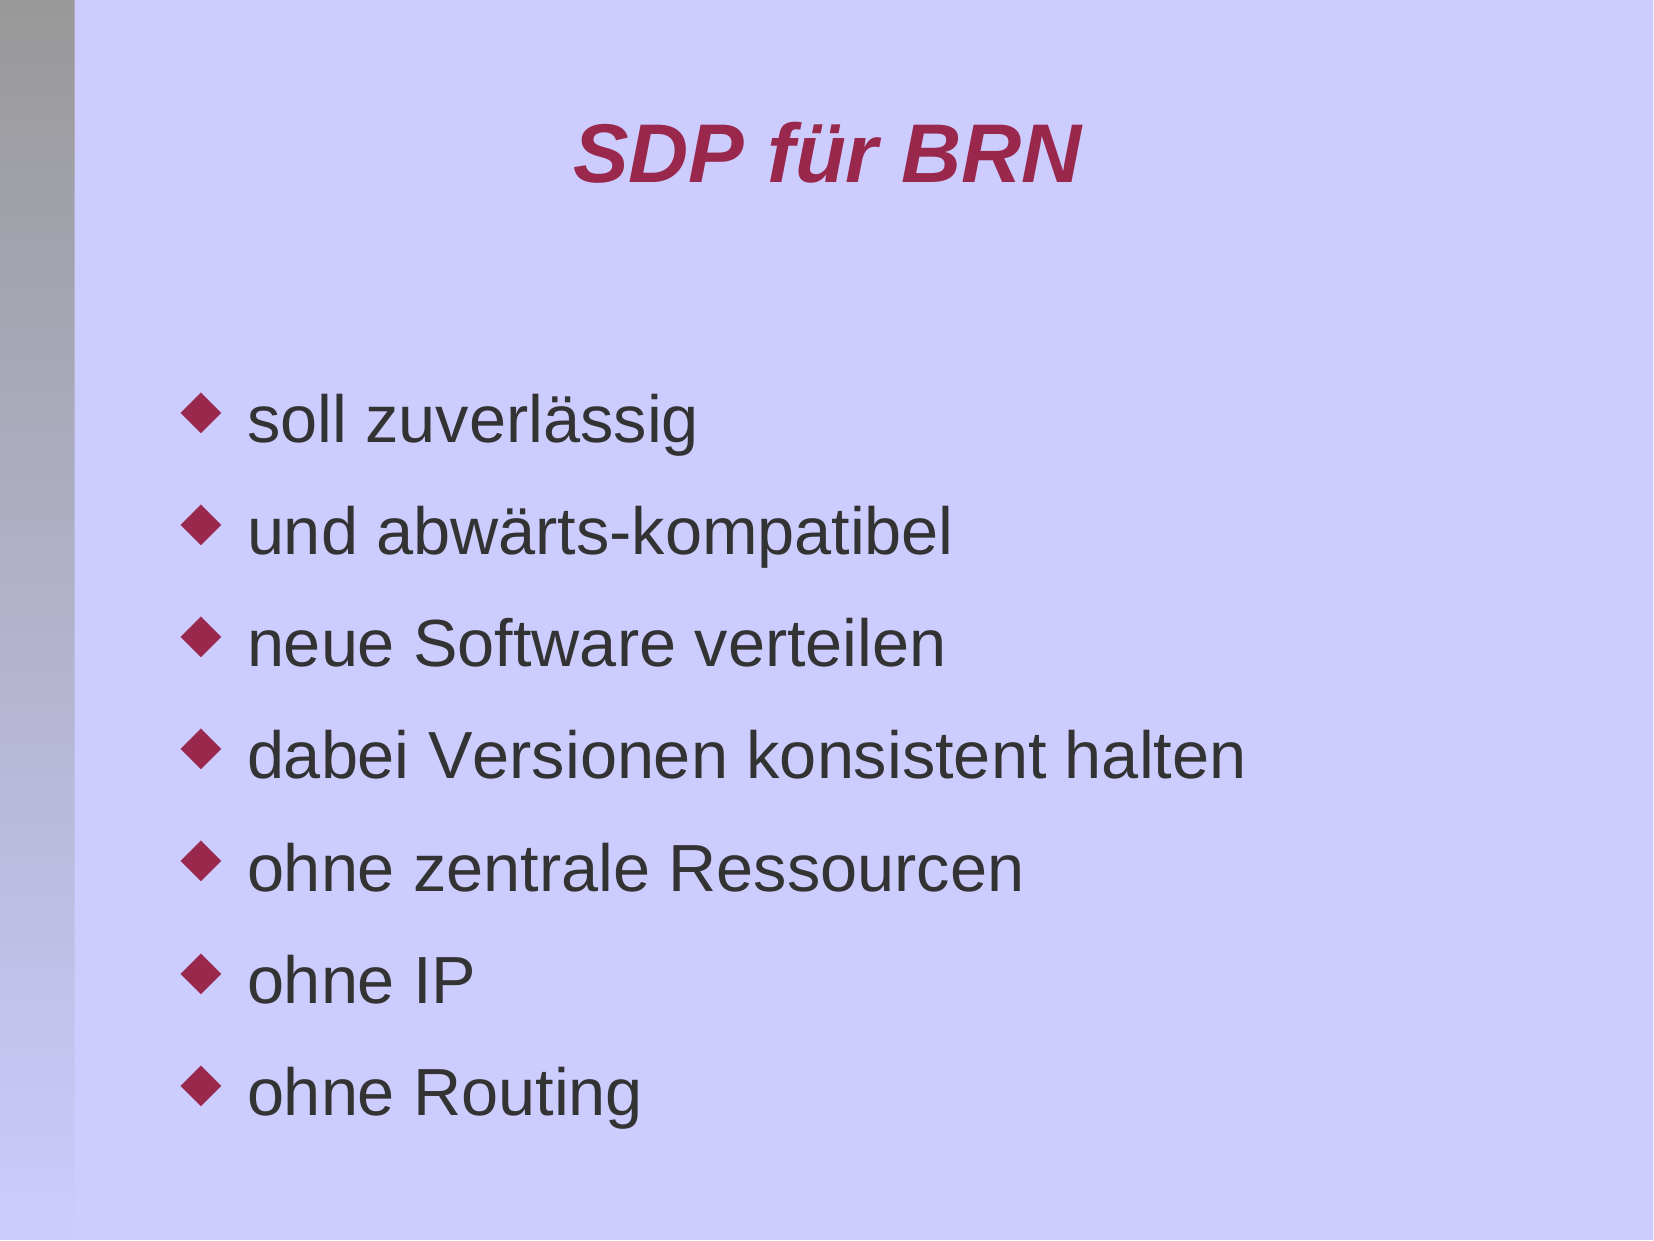

# SDP für BRN
soll zuverlässig
und abwärts-kompatibel
neue Software verteilen
dabei Versionen konsistent halten
ohne zentrale Ressourcen
ohne IP
ohne Routing